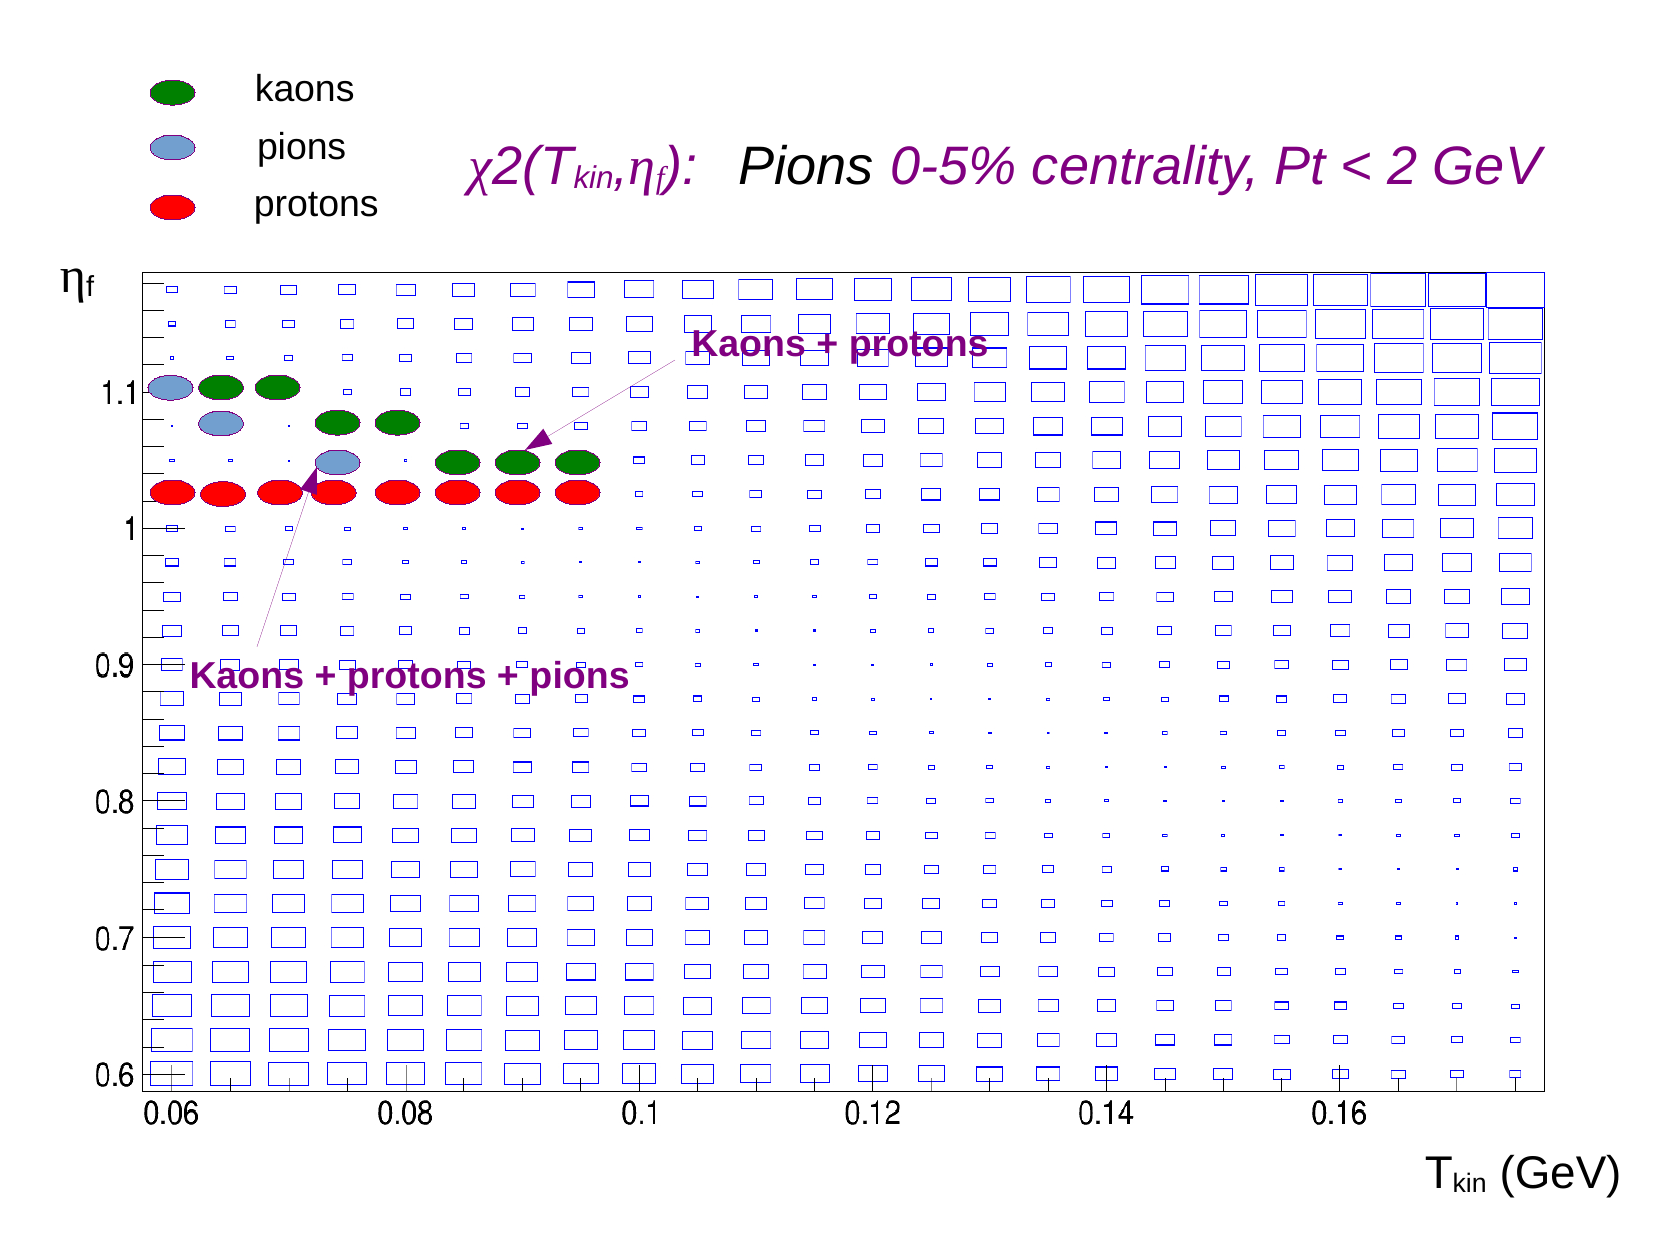

# χ2(Tkin,ηf): Pions 0-5% centrality, Pt < 2 GeV
kaons
pions
protons
ηf
Kaons + protons
Kaons + protons + pions
Tkin (GeV)